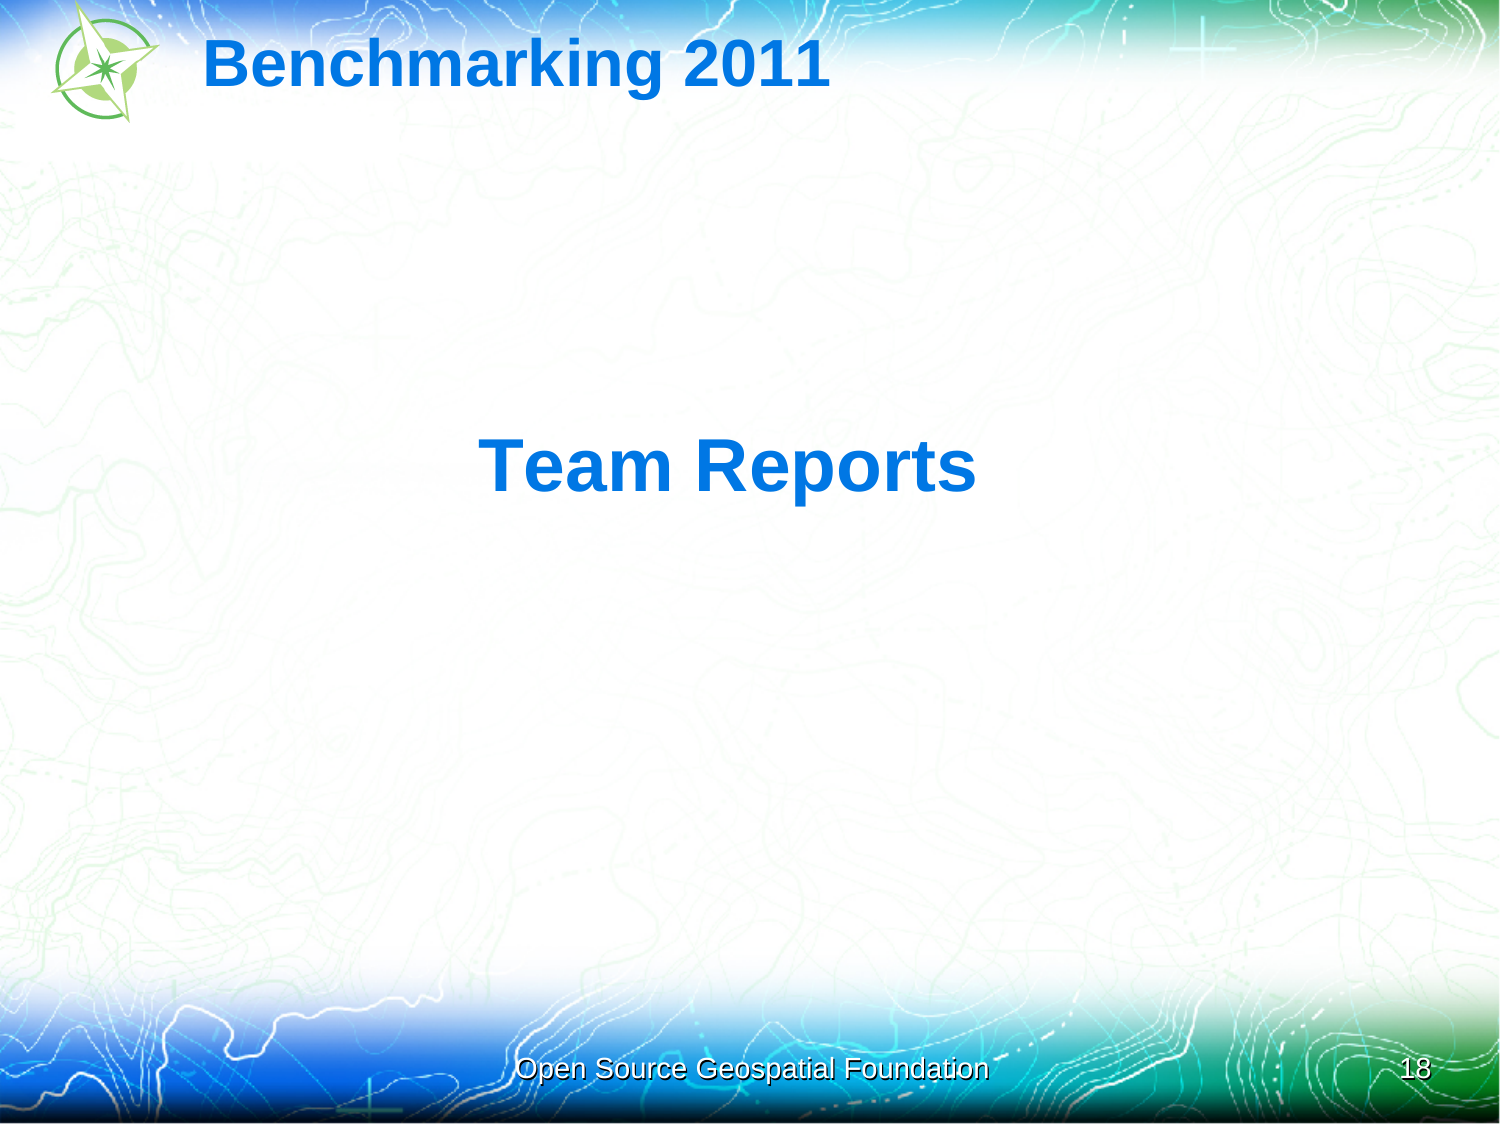

Benchmarking 2011
# Team Reports
Open Source Geospatial Foundation